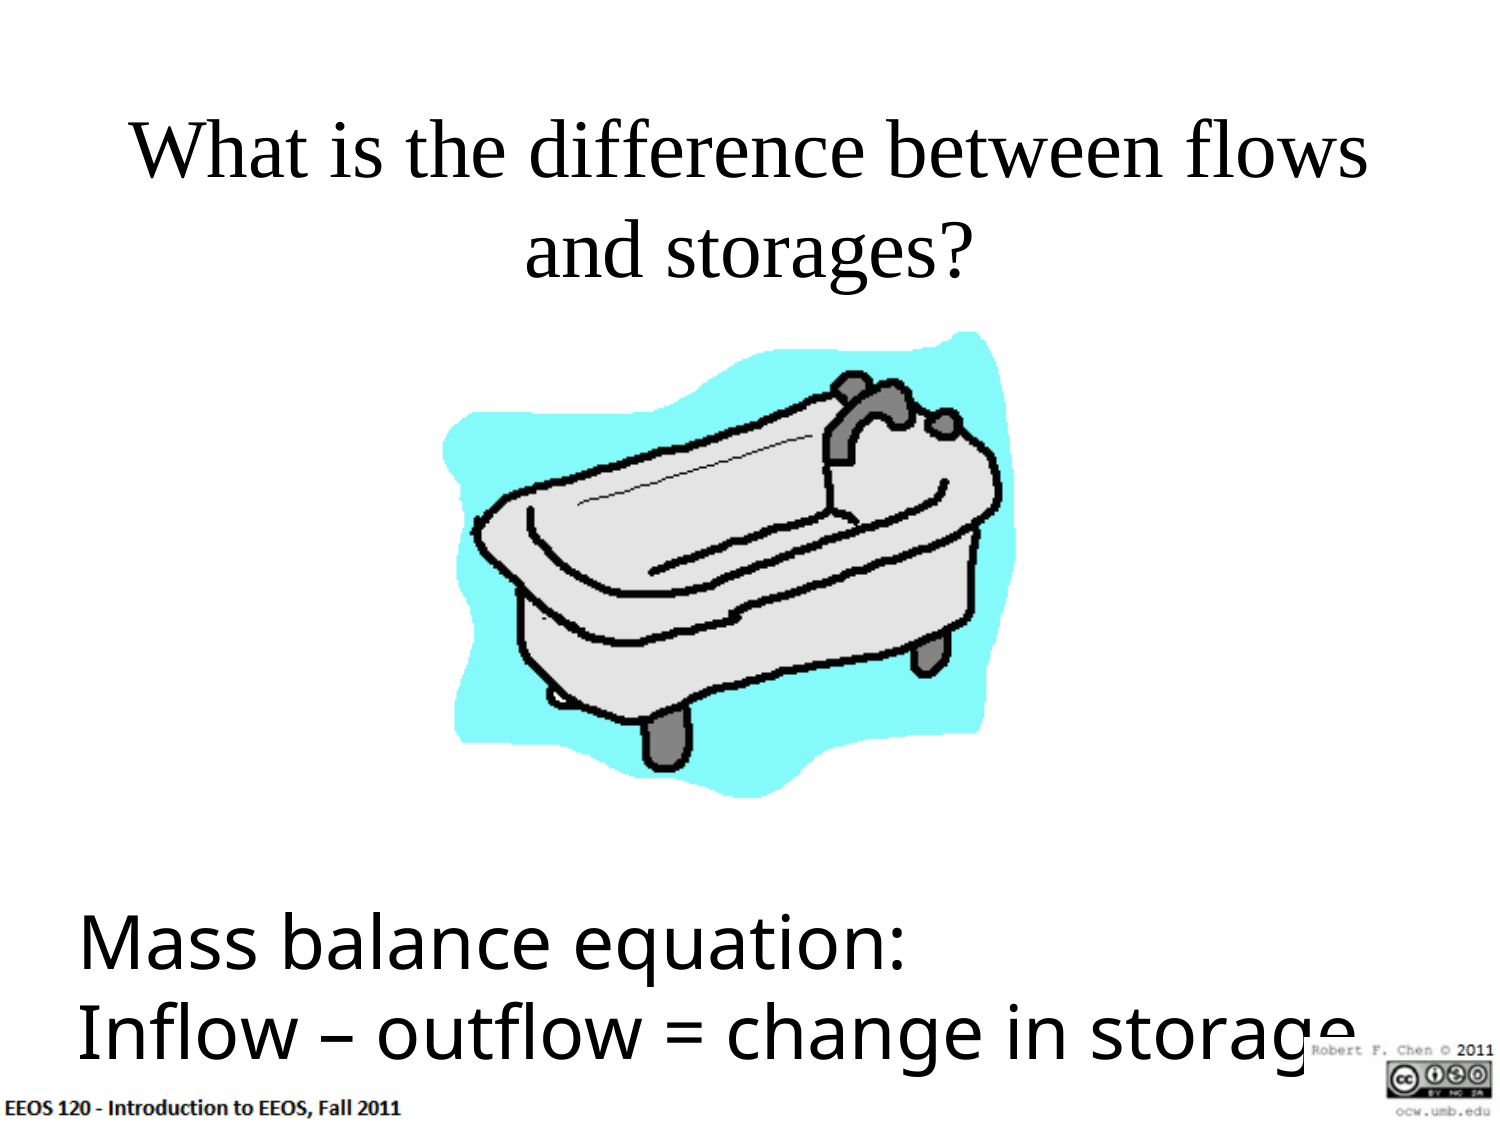

# What is the difference between flows and storages?
Mass balance equation:
Inflow – outflow = change in storage